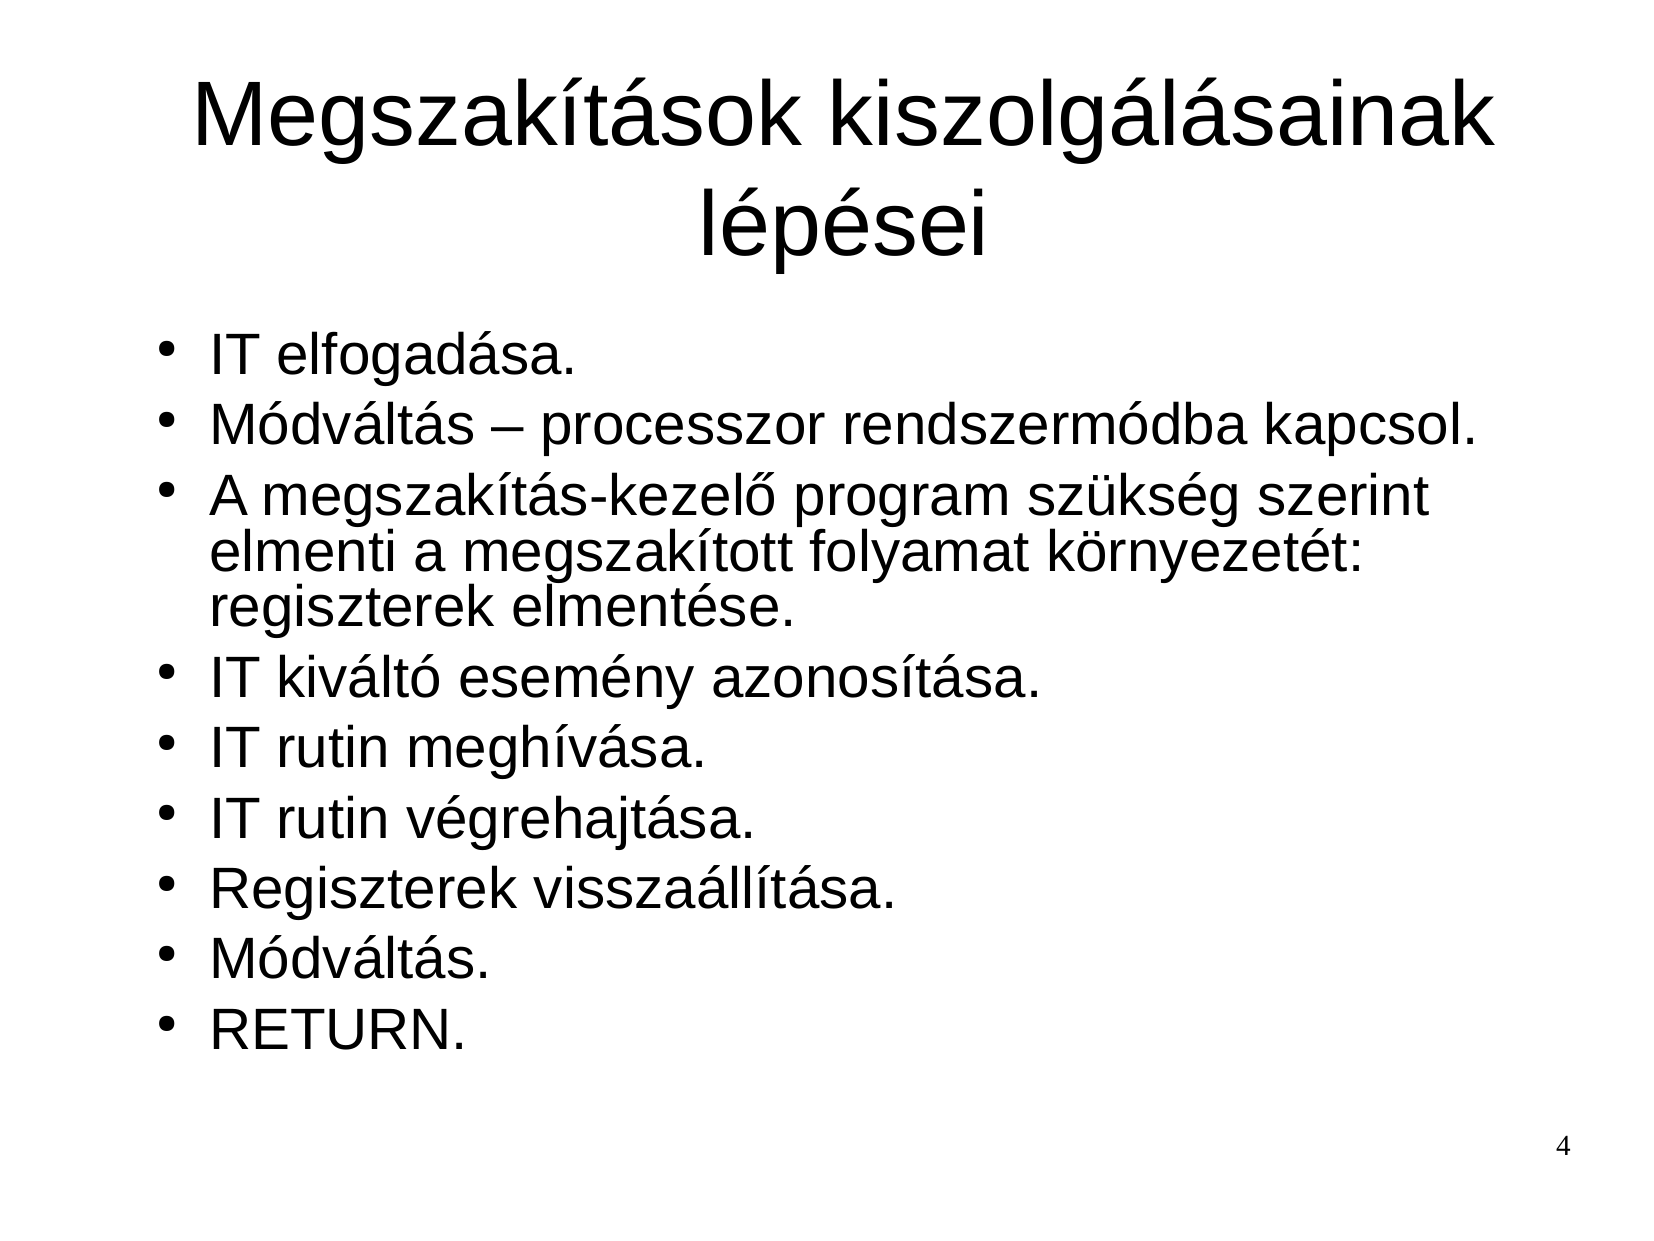

# Megszakítások kiszolgálásainak lépései
IT elfogadása.
Módváltás – processzor rendszermódba kapcsol.
A megszakítás-kezelő program szükség szerint elmenti a megszakított folyamat környezetét: regiszterek elmentése.
IT kiváltó esemény azonosítása.
IT rutin meghívása.
IT rutin végrehajtása.
Regiszterek visszaállítása.
Módváltás.
RETURN.
4